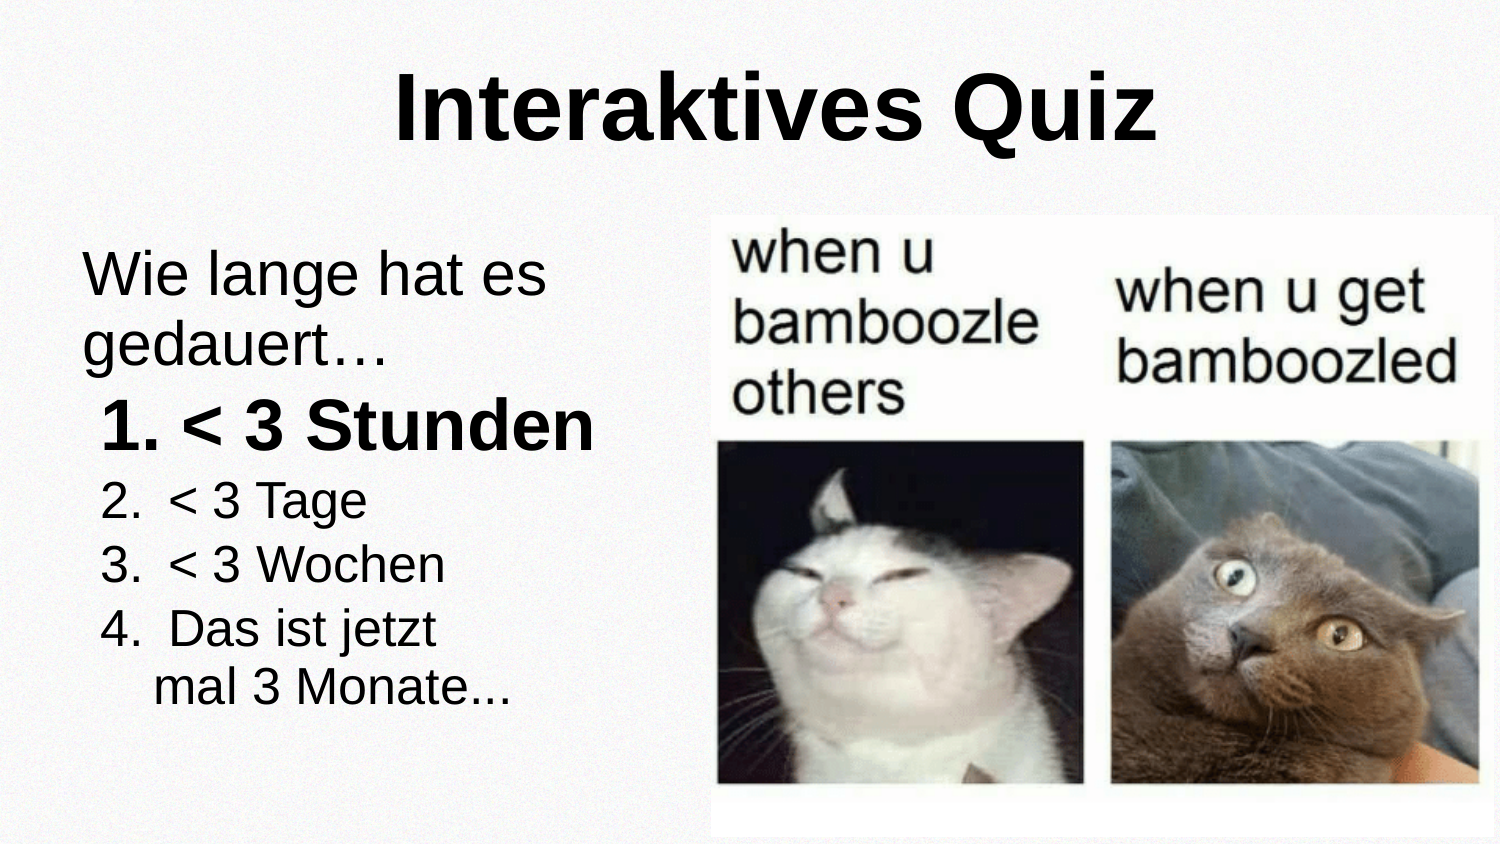

# Interaktives Quiz
Wie lange hat es
gedauert…
 < 3 Stunden
 < 3 Tage
 < 3 Wochen
 Das ist jetzt
mal 3 Monate...